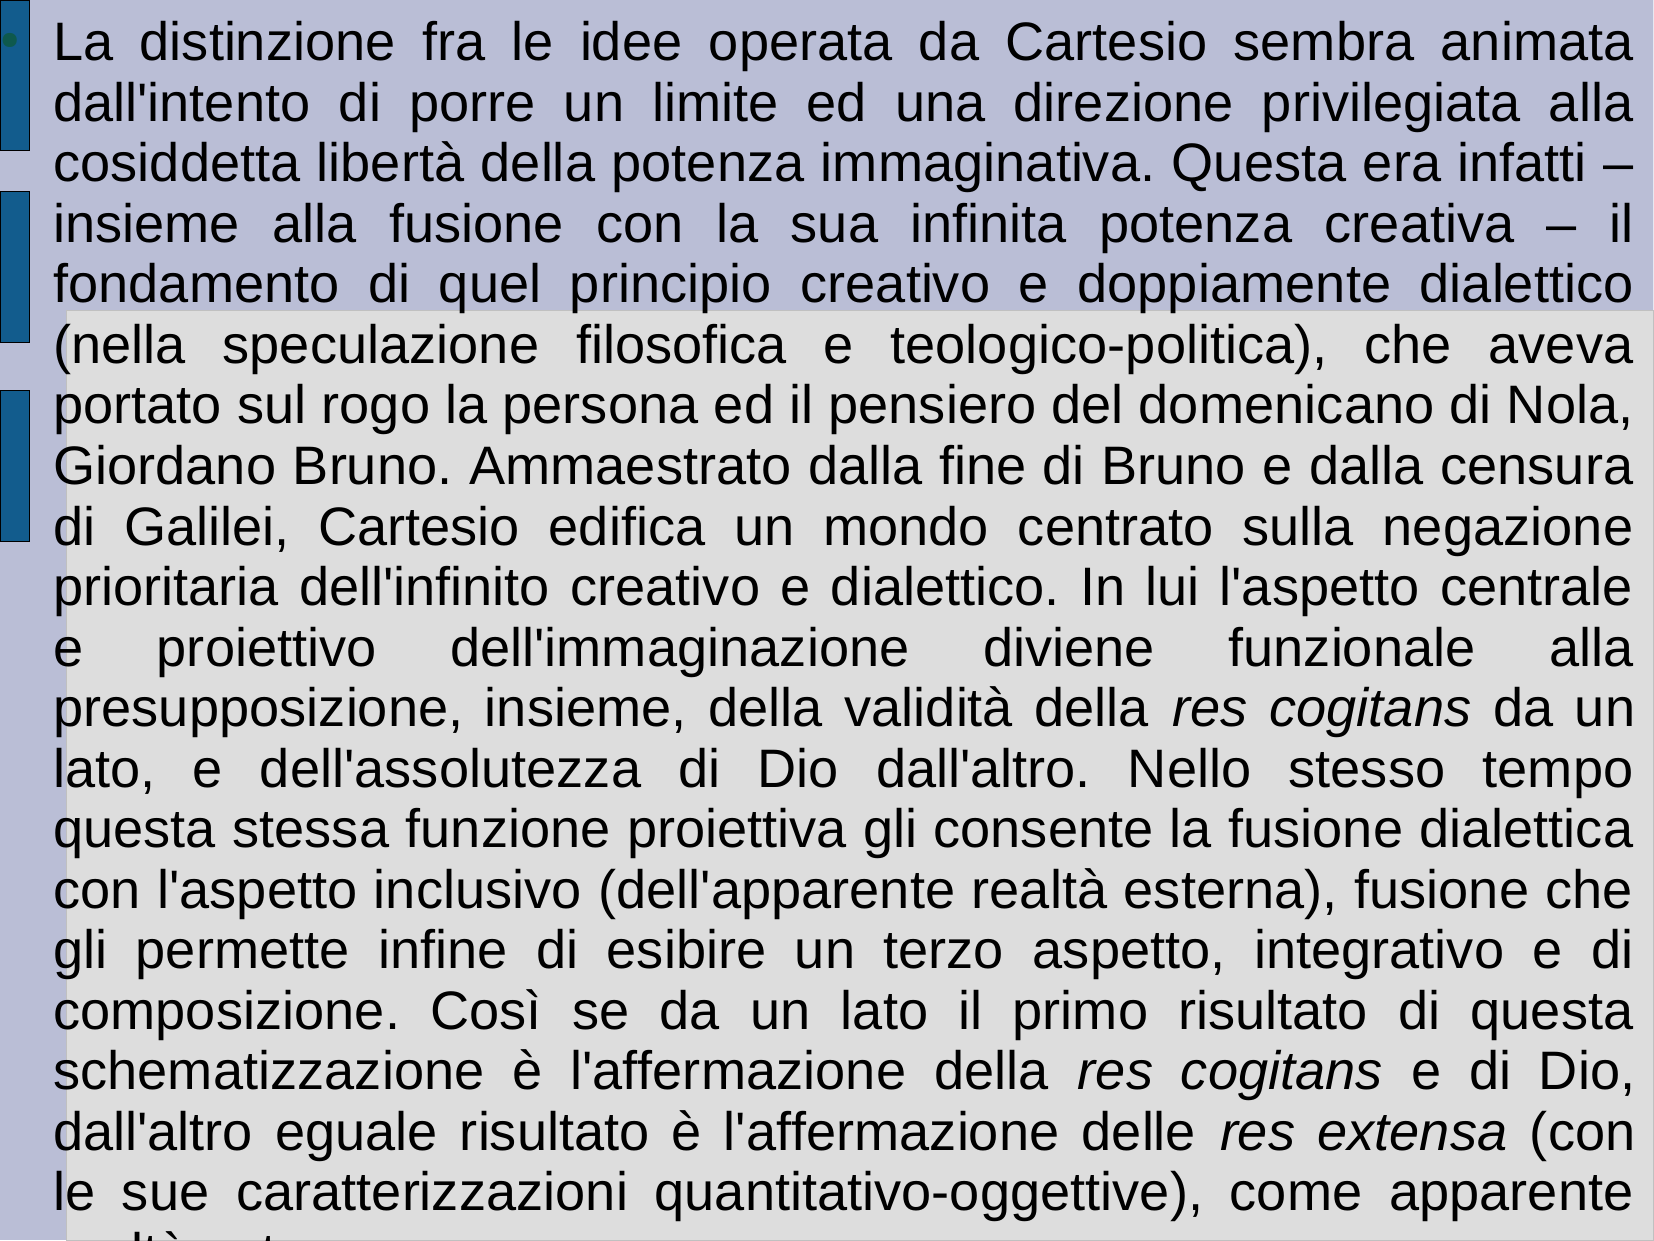

La distinzione fra le idee operata da Cartesio sembra animata dall'intento di porre un limite ed una direzione privilegiata alla cosiddetta libertà della potenza immaginativa. Questa era infatti – insieme alla fusione con la sua infinita potenza creativa – il fondamento di quel principio creativo e doppiamente dialettico (nella speculazione filosofica e teologico-politica), che aveva portato sul rogo la persona ed il pensiero del domenicano di Nola, Giordano Bruno. Ammaestrato dalla fine di Bruno e dalla censura di Galilei, Cartesio edifica un mondo centrato sulla negazione prioritaria dell'infinito creativo e dialettico. In lui l'aspetto centrale e proiettivo dell'immaginazione diviene funzionale alla presupposizione, insieme, della validità della res cogitans da un lato, e dell'assolutezza di Dio dall'altro. Nello stesso tempo questa stessa funzione proiettiva gli consente la fusione dialettica con l'aspetto inclusivo (dell'apparente realtà esterna), fusione che gli permette infine di esibire un terzo aspetto, integrativo e di composizione. Così se da un lato il primo risultato di questa schematizzazione è l'affermazione della res cogitans e di Dio, dall'altro eguale risultato è l'affermazione delle res extensa (con le sue caratterizzazioni quantitativo-oggettive), come apparente realtà esterna.
#